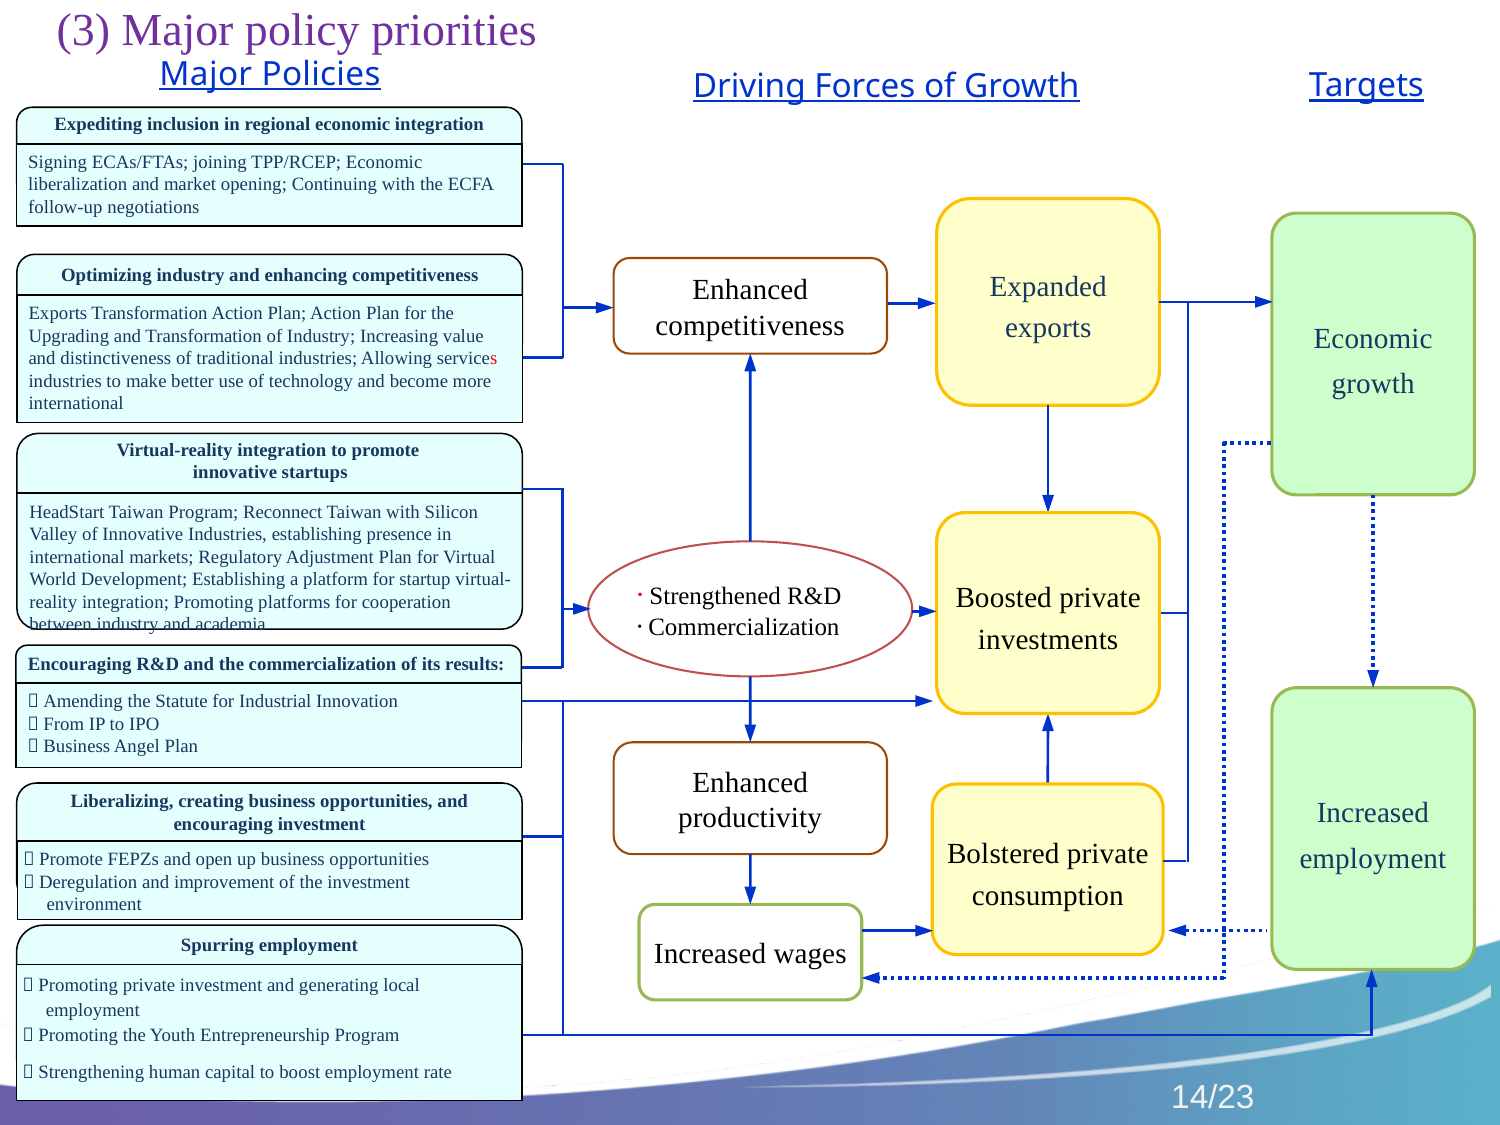

(3) Major policy priorities
Major Policies
Targets
Driving Forces of Growth
Expediting inclusion in regional economic integration
Signing ECAs/FTAs; joining TPP/RCEP; Economic liberalization and market opening; Continuing with the ECFA follow-up negotiations
Expanded exports
Economic growth
Optimizing industry and enhancing competitiveness
Exports Transformation Action Plan; Action Plan for the Upgrading and Transformation of Industry; Increasing value and distinctiveness of traditional industries; Allowing services industries to make better use of technology and become more international
Enhanced competitiveness
Encouraging R&D and the commercialization of its results:
．Amending the Statute for Industrial Innovation
．From IP to IPO
．Business Angel Plan
Boosted private investments
 Strengthened R&D
 Commercialization
Increased employment
Enhanced productivity
Liberalizing, creating business opportunities, and encouraging investment
．Promote FEPZs and open up business opportunities
．Deregulation and improvement of the investment　
　environment
Bolstered private consumption
Increased wages
Spurring employment
．Promoting private investment and generating local
　employment
．Promoting the Youth Entrepreneurship Program
．Strengthening human capital to boost employment rate
Virtual-reality integration to promote
 innovative startups
HeadStart Taiwan Program; Reconnect Taiwan with Silicon Valley of Innovative Industries, establishing presence in international markets; Regulatory Adjustment Plan for Virtual World Development; Establishing a platform for startup virtual-reality integration; Promoting platforms for cooperation between industry and academia